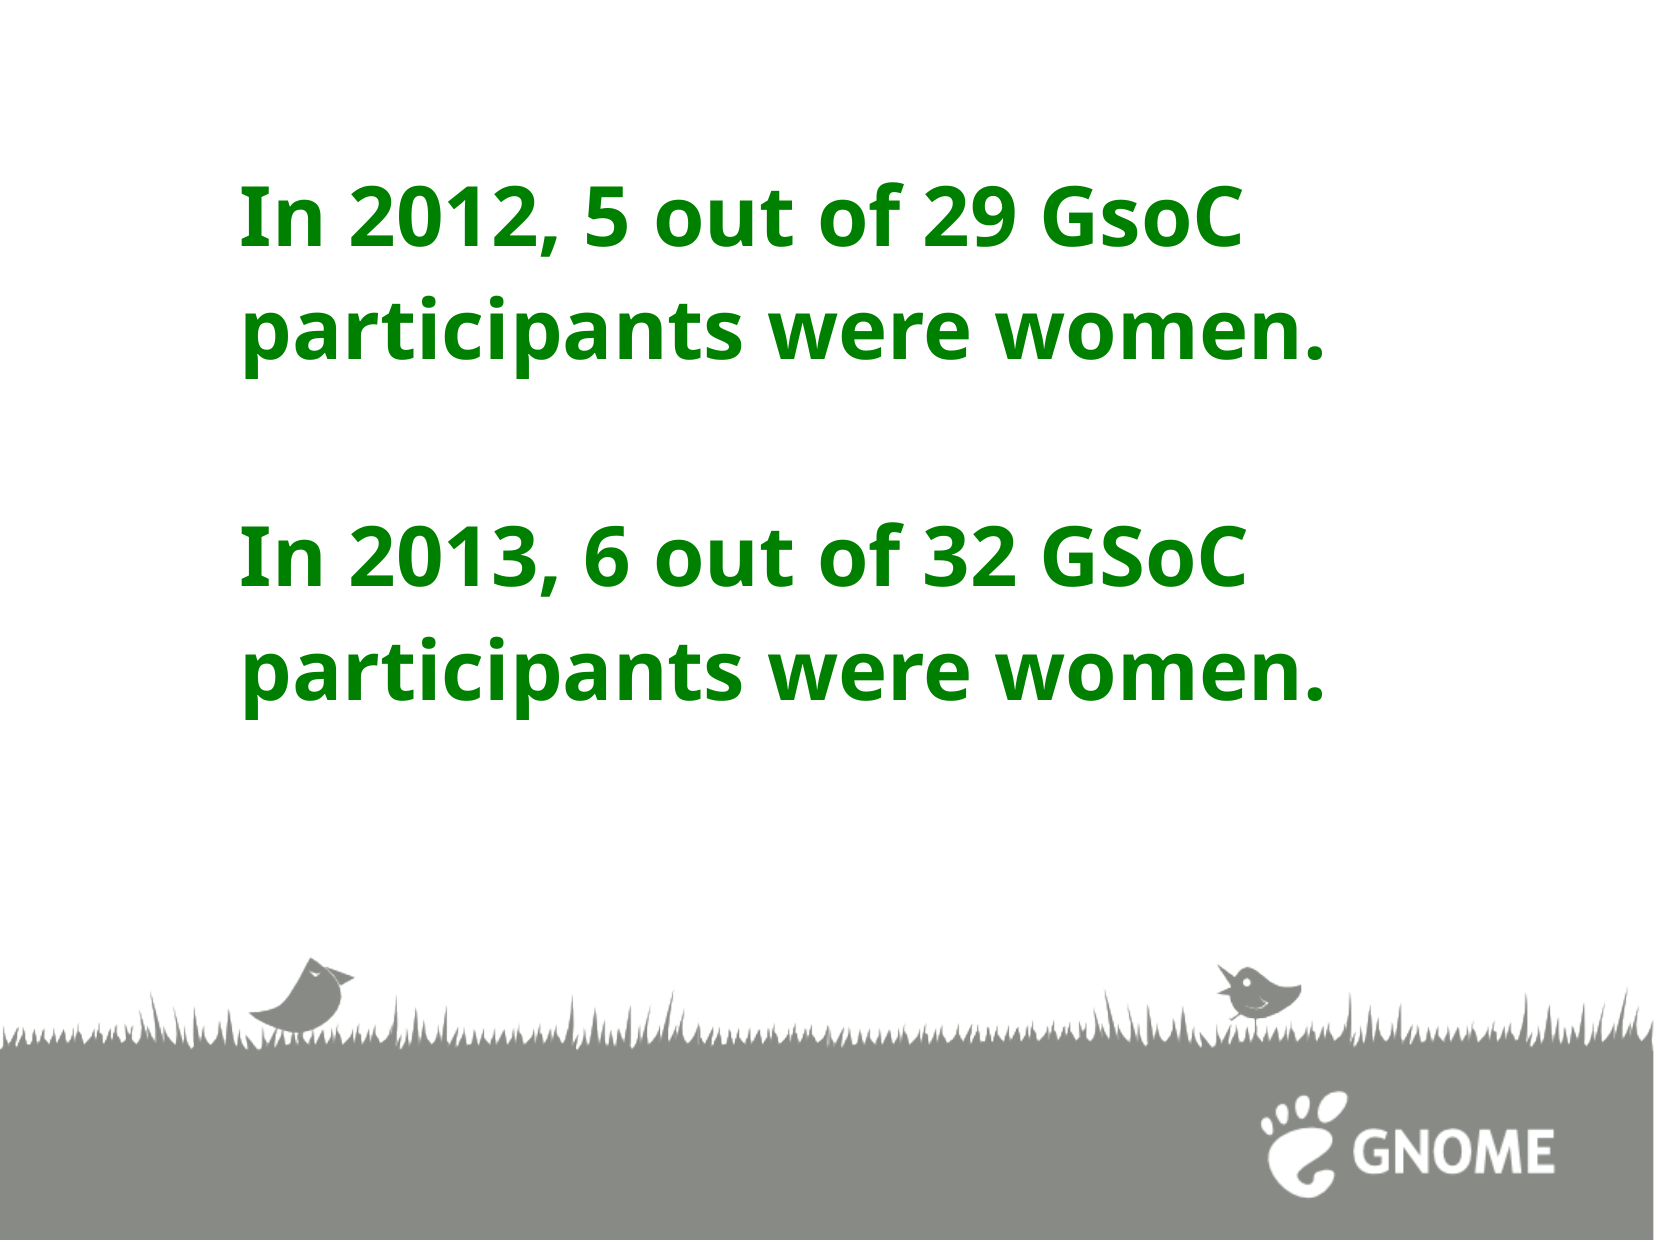

In 2012, 5 out of 29 GsoC participants were women.
In 2013, 6 out of 32 GSoC participants were women.